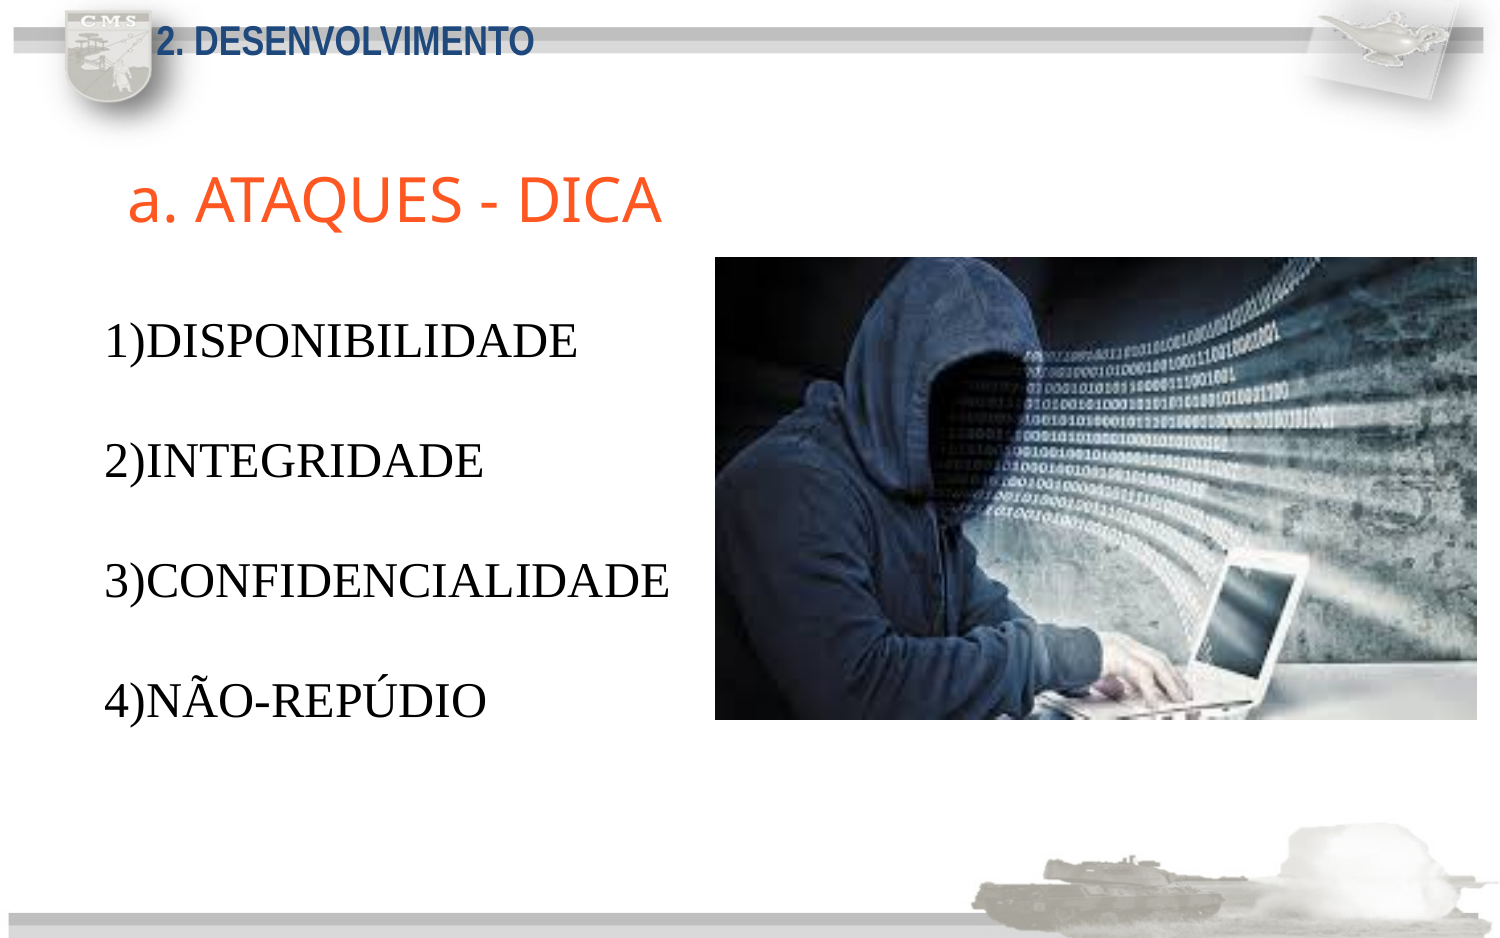

2. DESENVOLVIMENTO
a. ATAQUES - DICA
1)DISPONIBILIDADE
2)INTEGRIDADE
3)CONFIDENCIALIDADE
4)NÃO-REPÚDIO